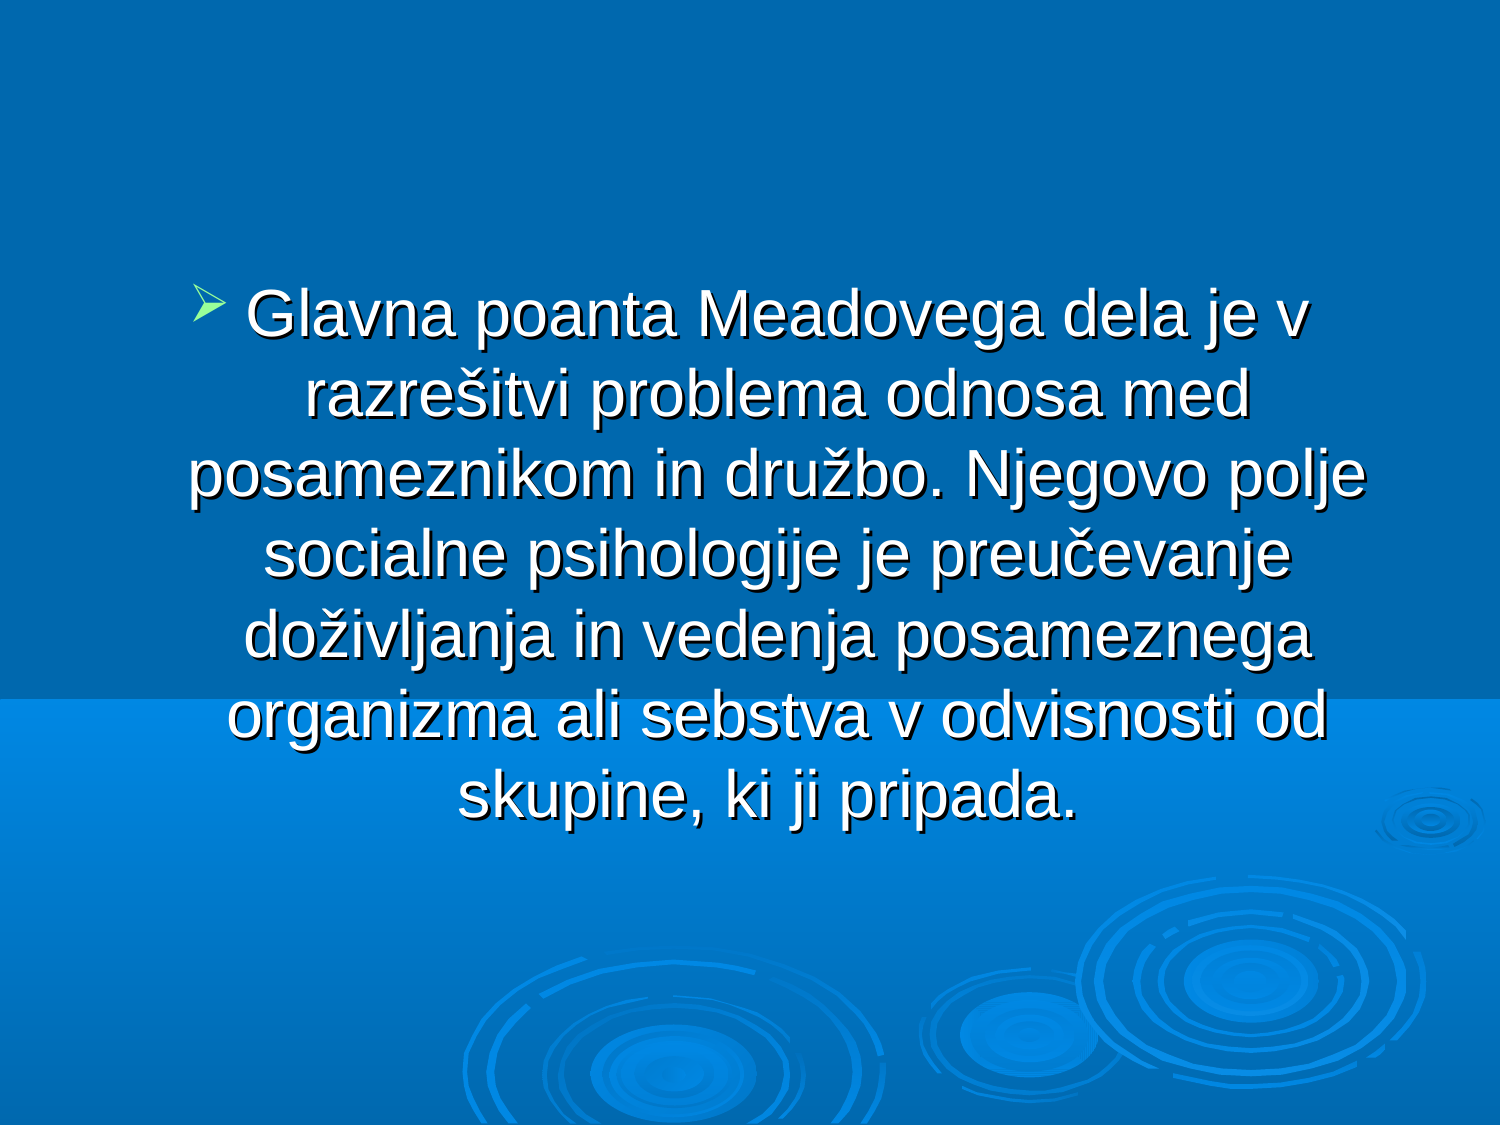

# Glavna poanta Meadovega dela je v razrešitvi problema odnosa med posameznikom in družbo. Njegovo polje socialne psihologije je preučevanje doživljanja in vedenja posameznega organizma ali sebstva v odvisnosti od skupine, ki ji pripada.